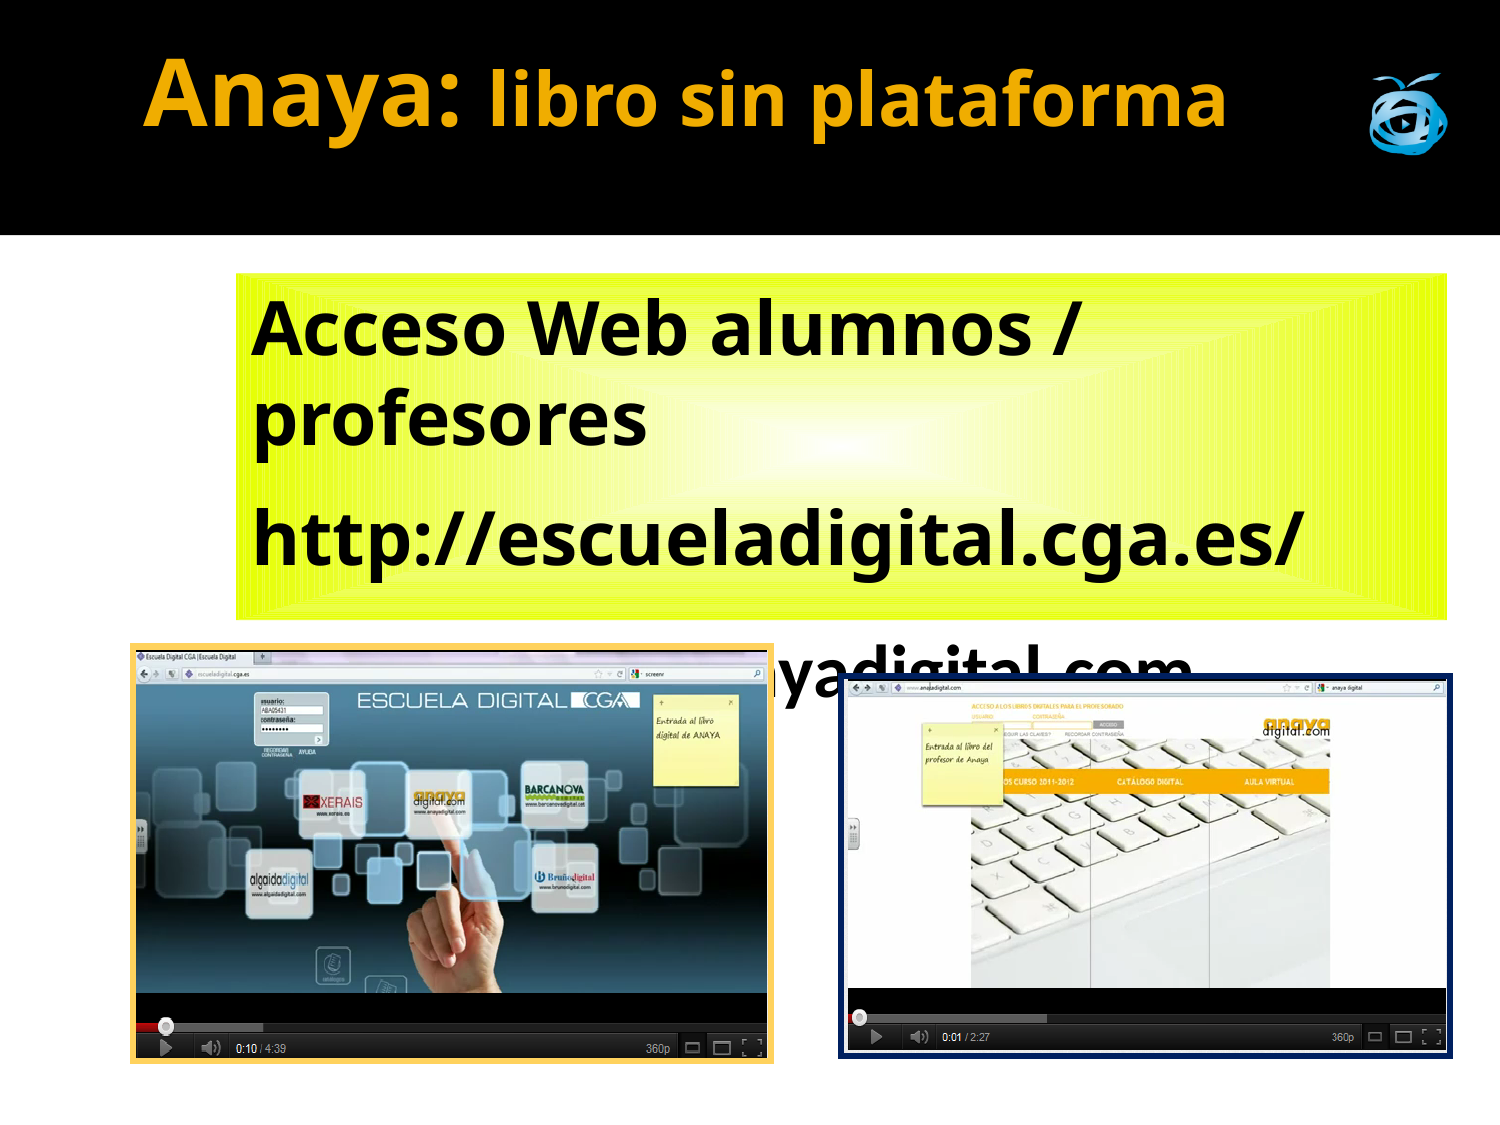

# Anaya: libro sin plataforma
Acceso Web alumnos / profesores
http://escueladigital.cga.es/
 http://www.anayadigital.com